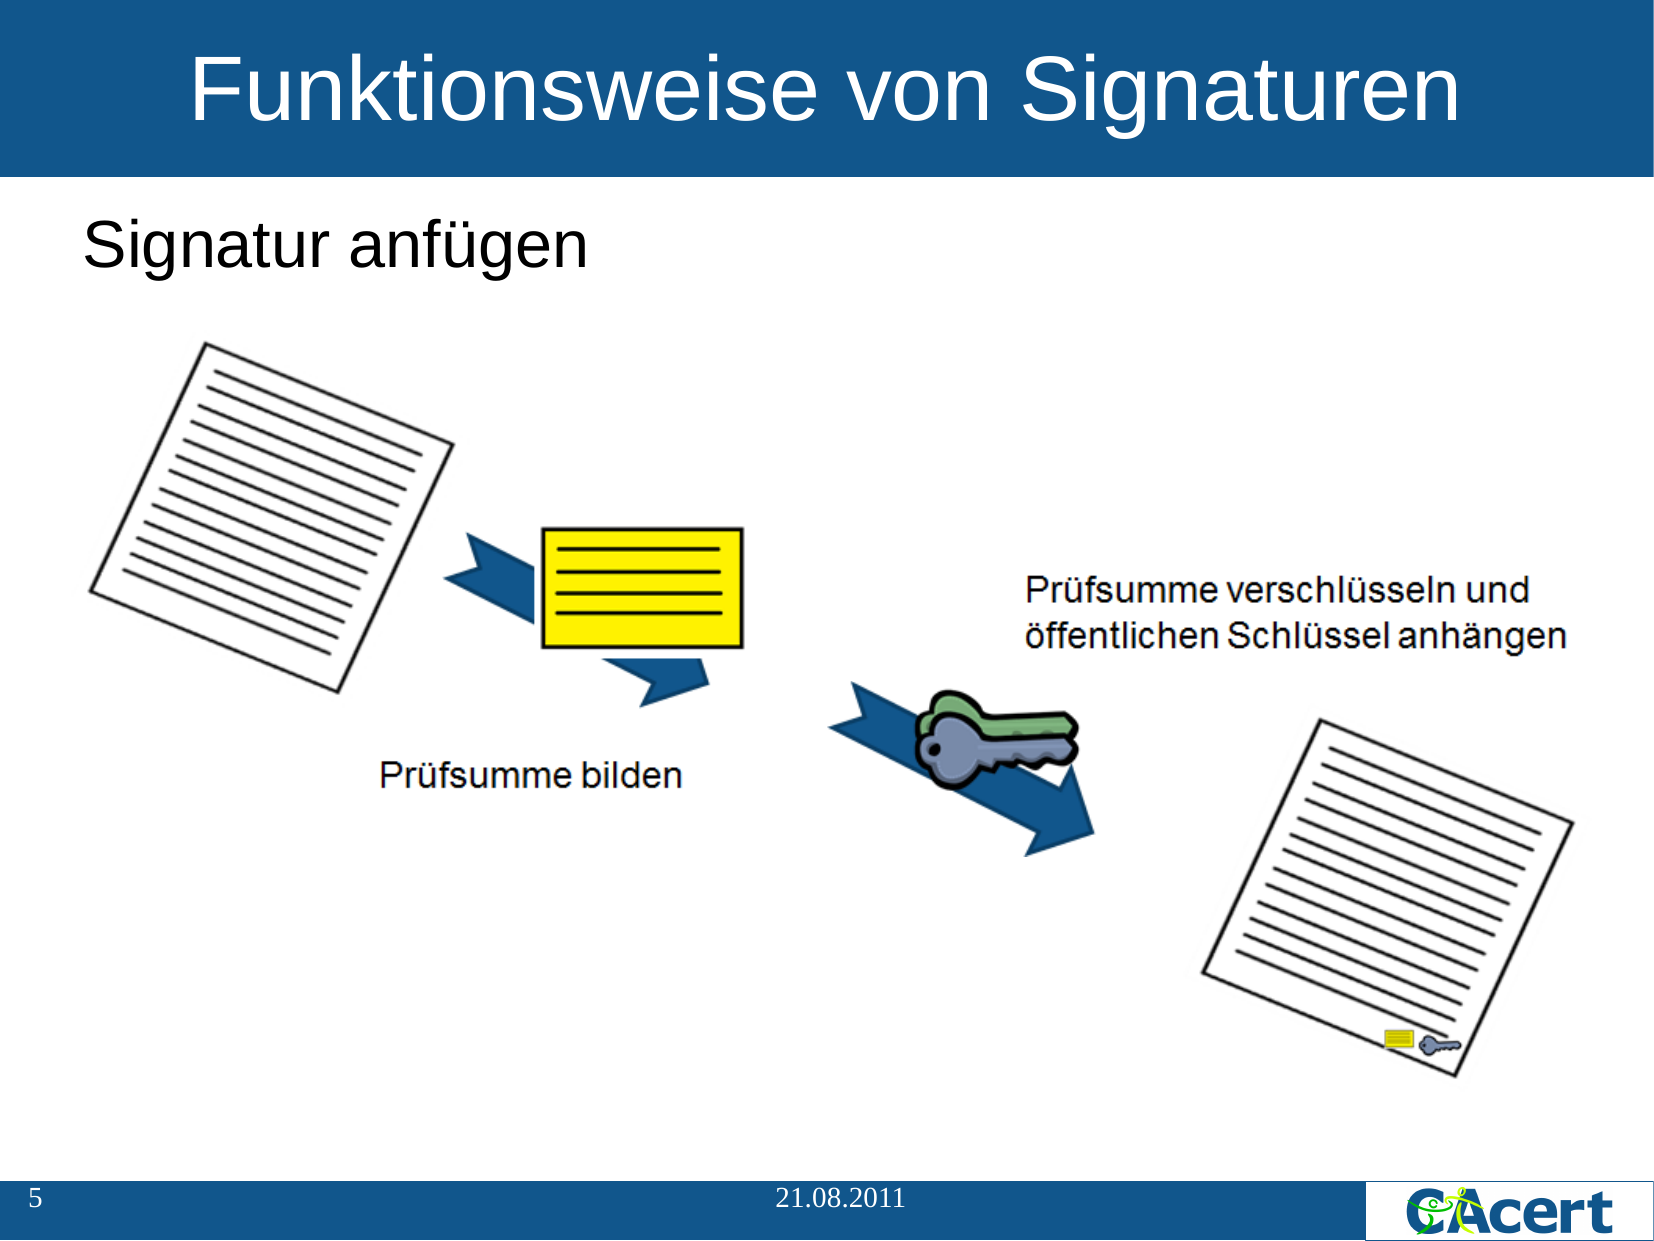

# Funktionsweise von Signaturen
Signatur anfügen
5
21.08.2011